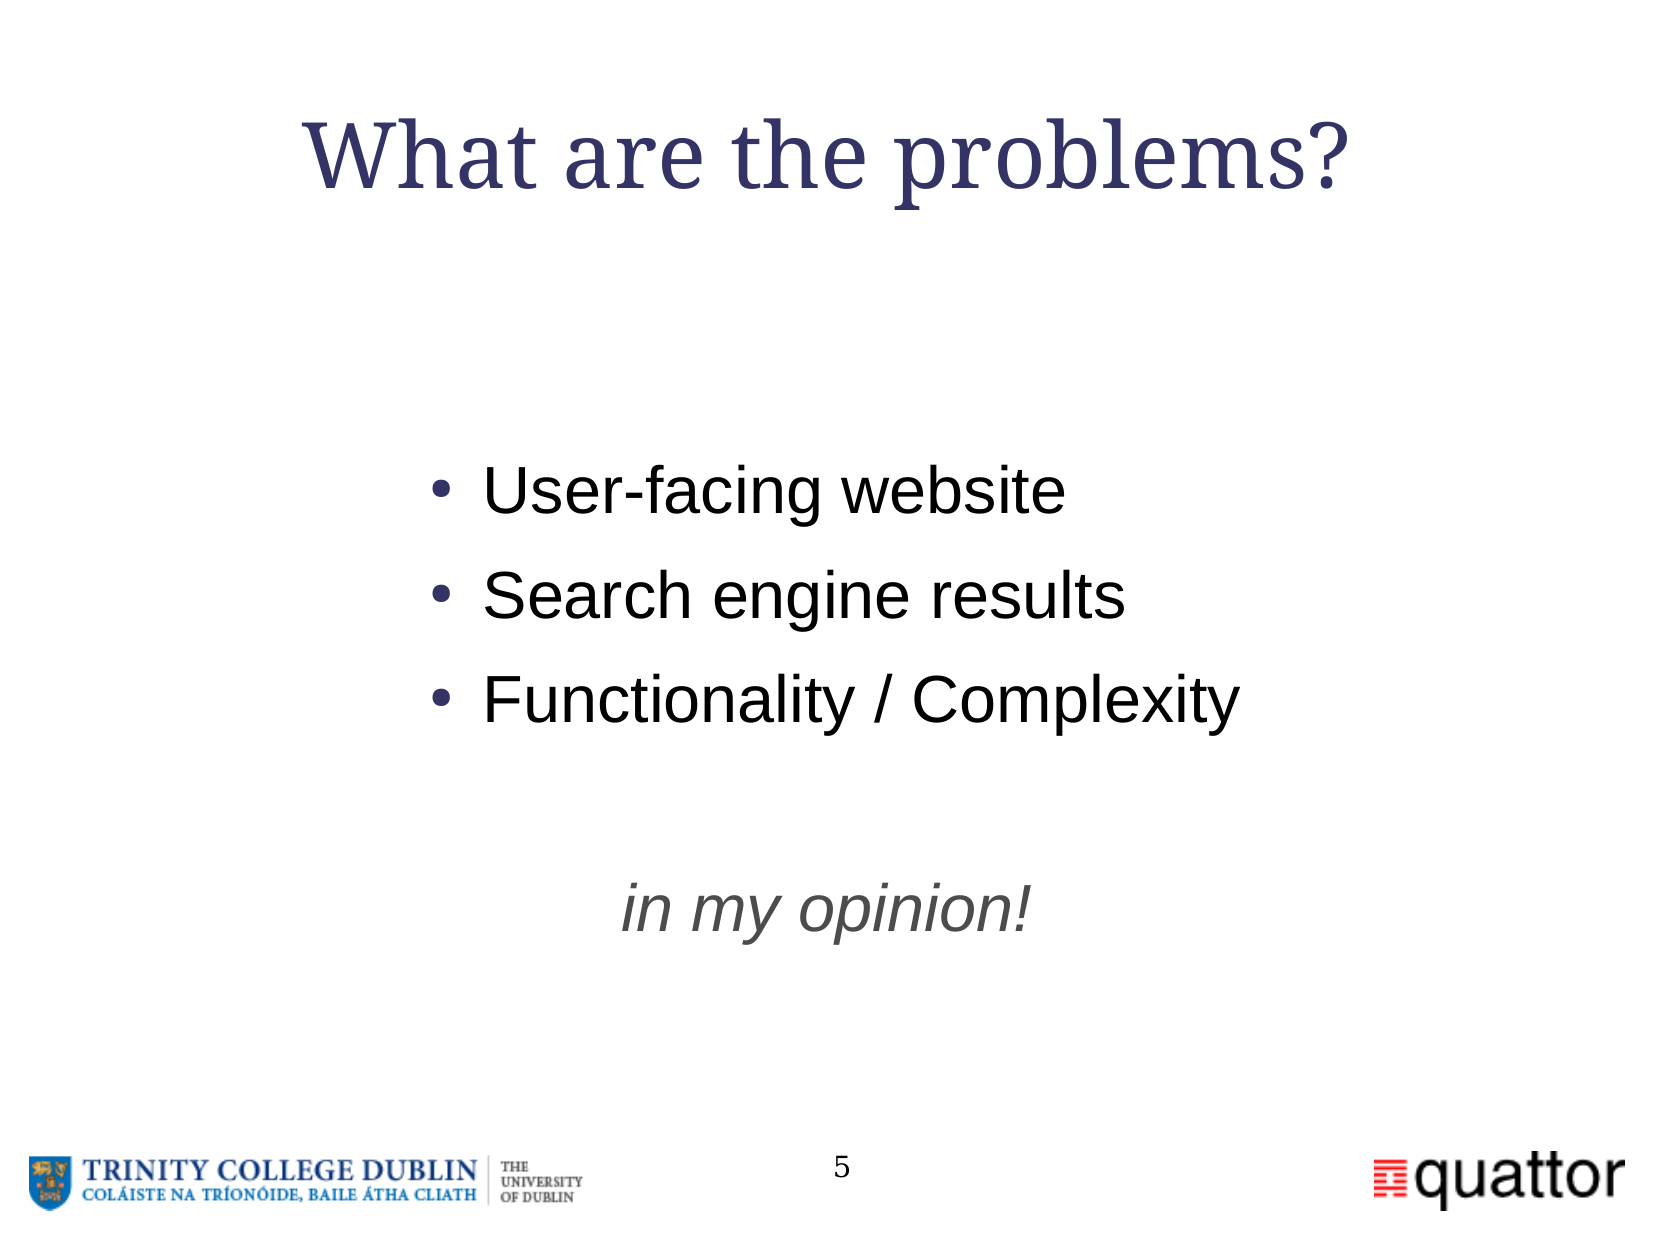

# What are the problems?
User-facing website
Search engine results
Functionality / Complexity
in my opinion!
5